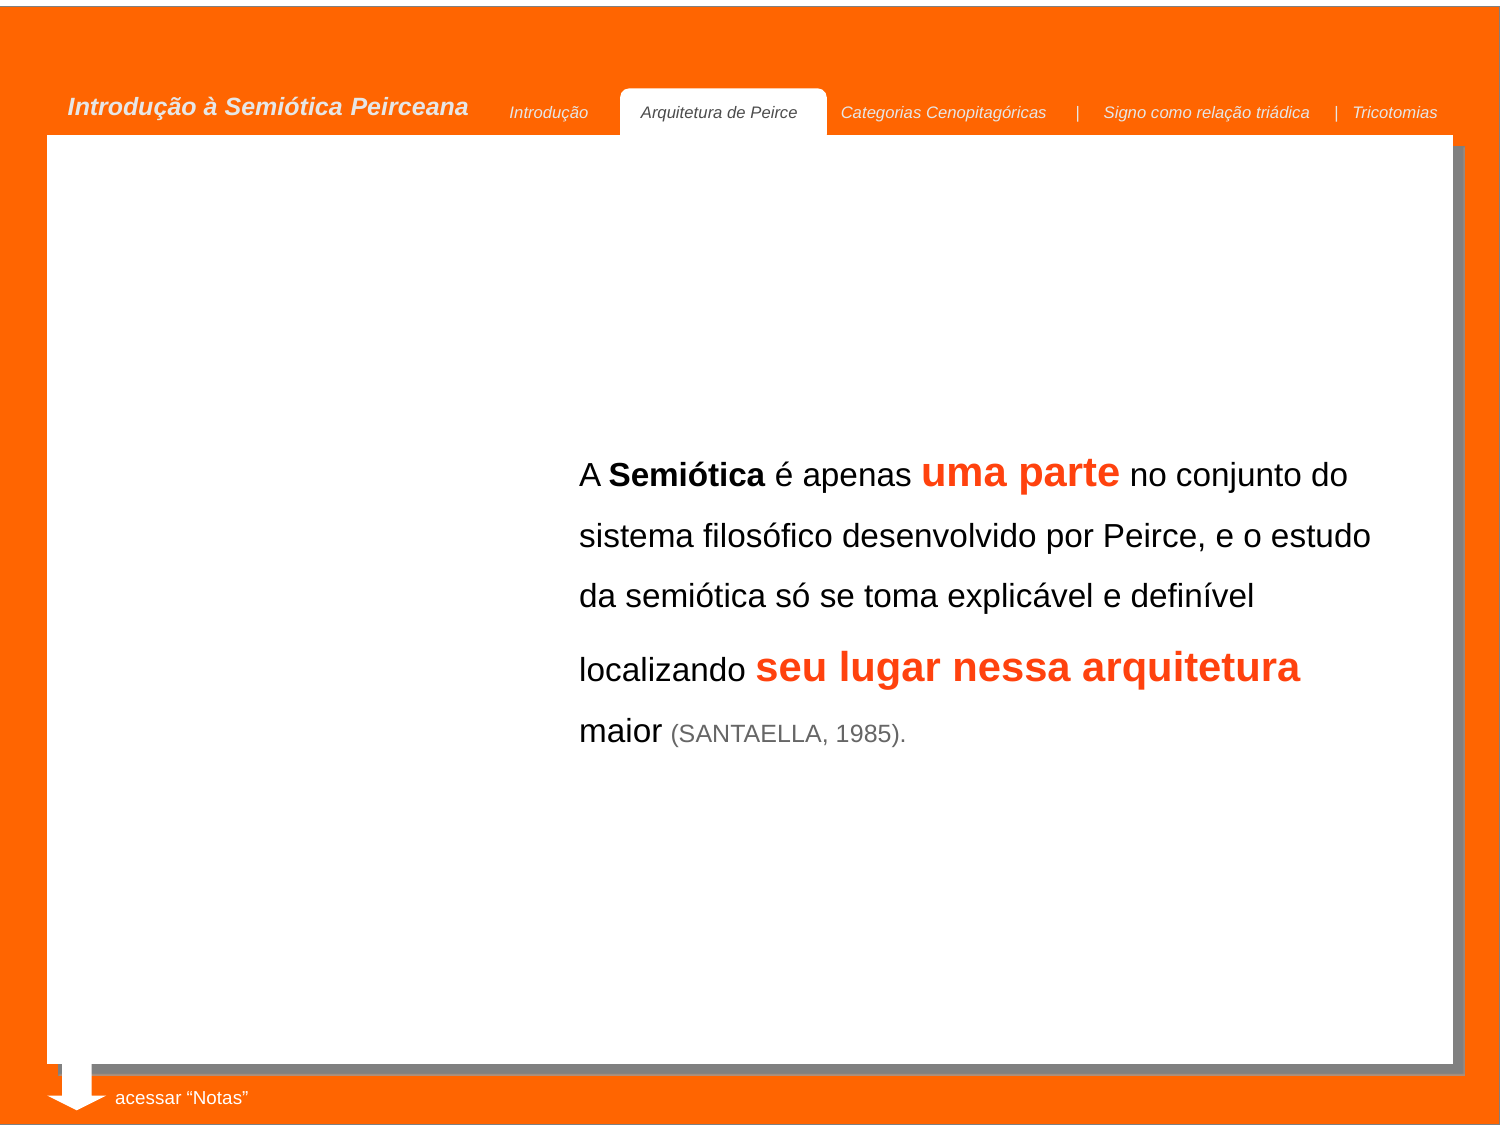

A Semiótica é apenas uma parte no conjunto do sistema filosófico desenvolvido por Peirce, e o estudo da semiótica só se toma explicável e definível localizando seu lugar nessa arquitetura maior (SANTAELLA, 1985).
acessar “Notas”